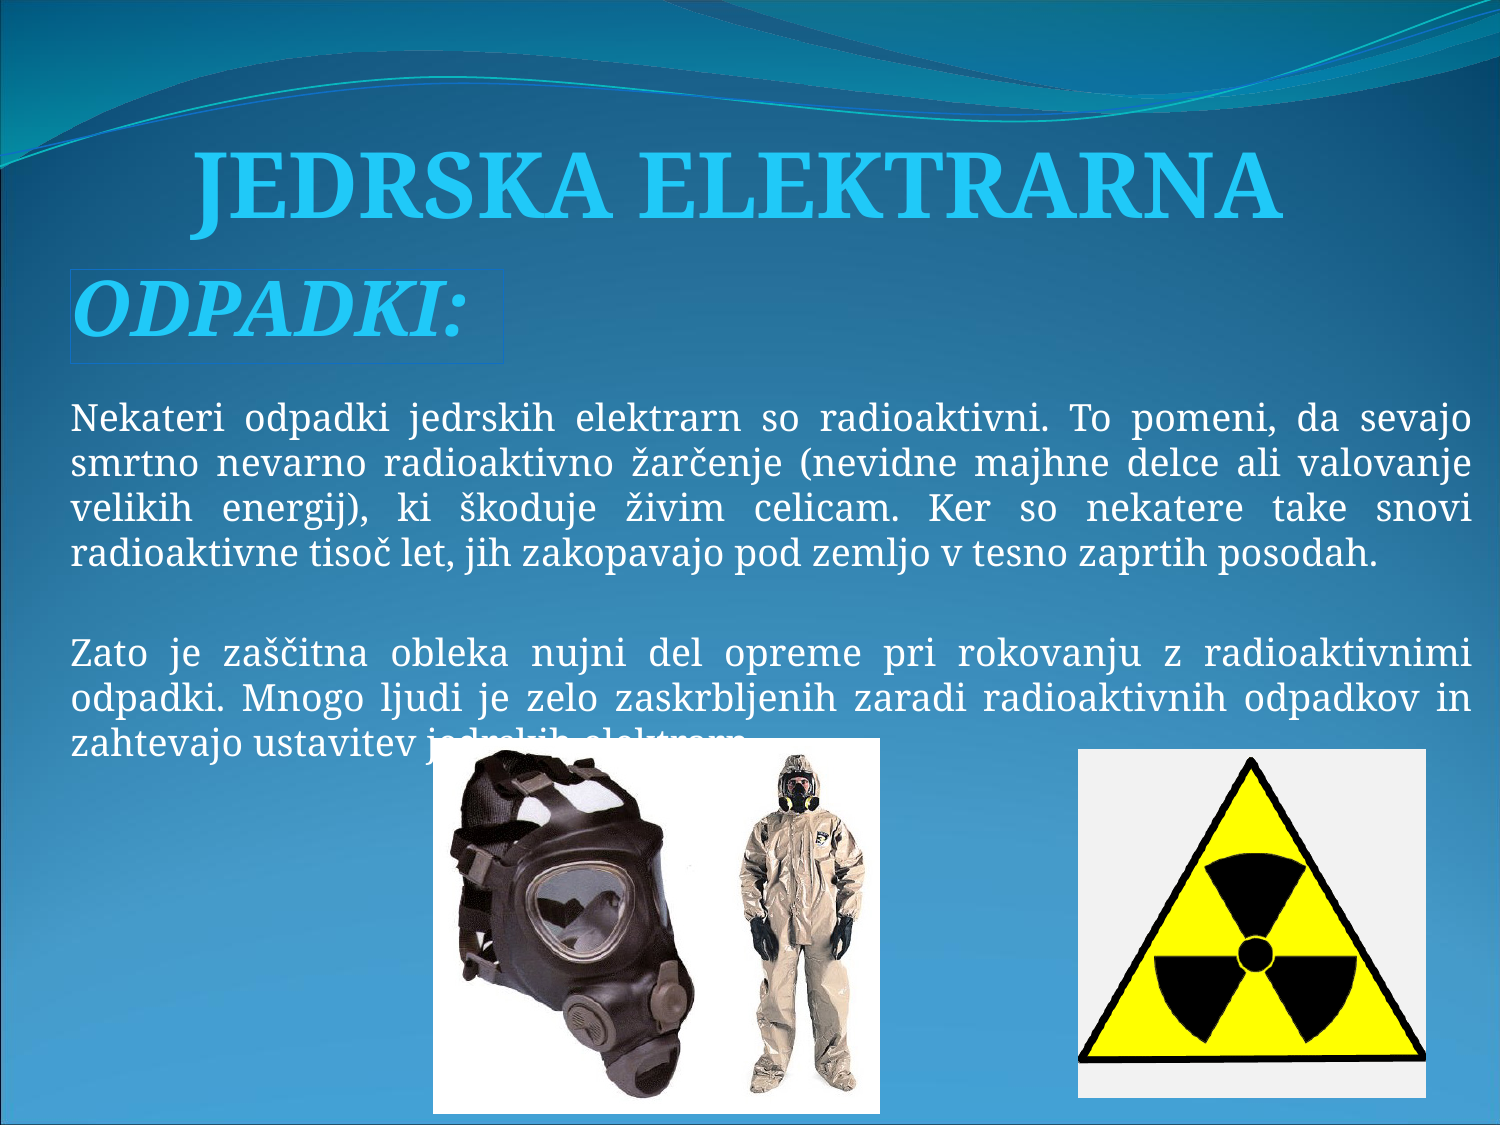

JEDRSKA ELEKTRARNA
# ODPADKI:
Nekateri odpadki jedrskih elektrarn so radioaktivni. To pomeni, da sevajo smrtno nevarno radioaktivno žarčenje (nevidne majhne delce ali valovanje velikih energij), ki škoduje živim celicam. Ker so nekatere take snovi radioaktivne tisoč let, jih zakopavajo pod zemljo v tesno zaprtih posodah.
Zato je zaščitna obleka nujni del opreme pri rokovanju z radioaktivnimi odpadki. Mnogo ljudi je zelo zaskrbljenih zaradi radioaktivnih odpadkov in zahtevajo ustavitev jedrskih elektrarn.